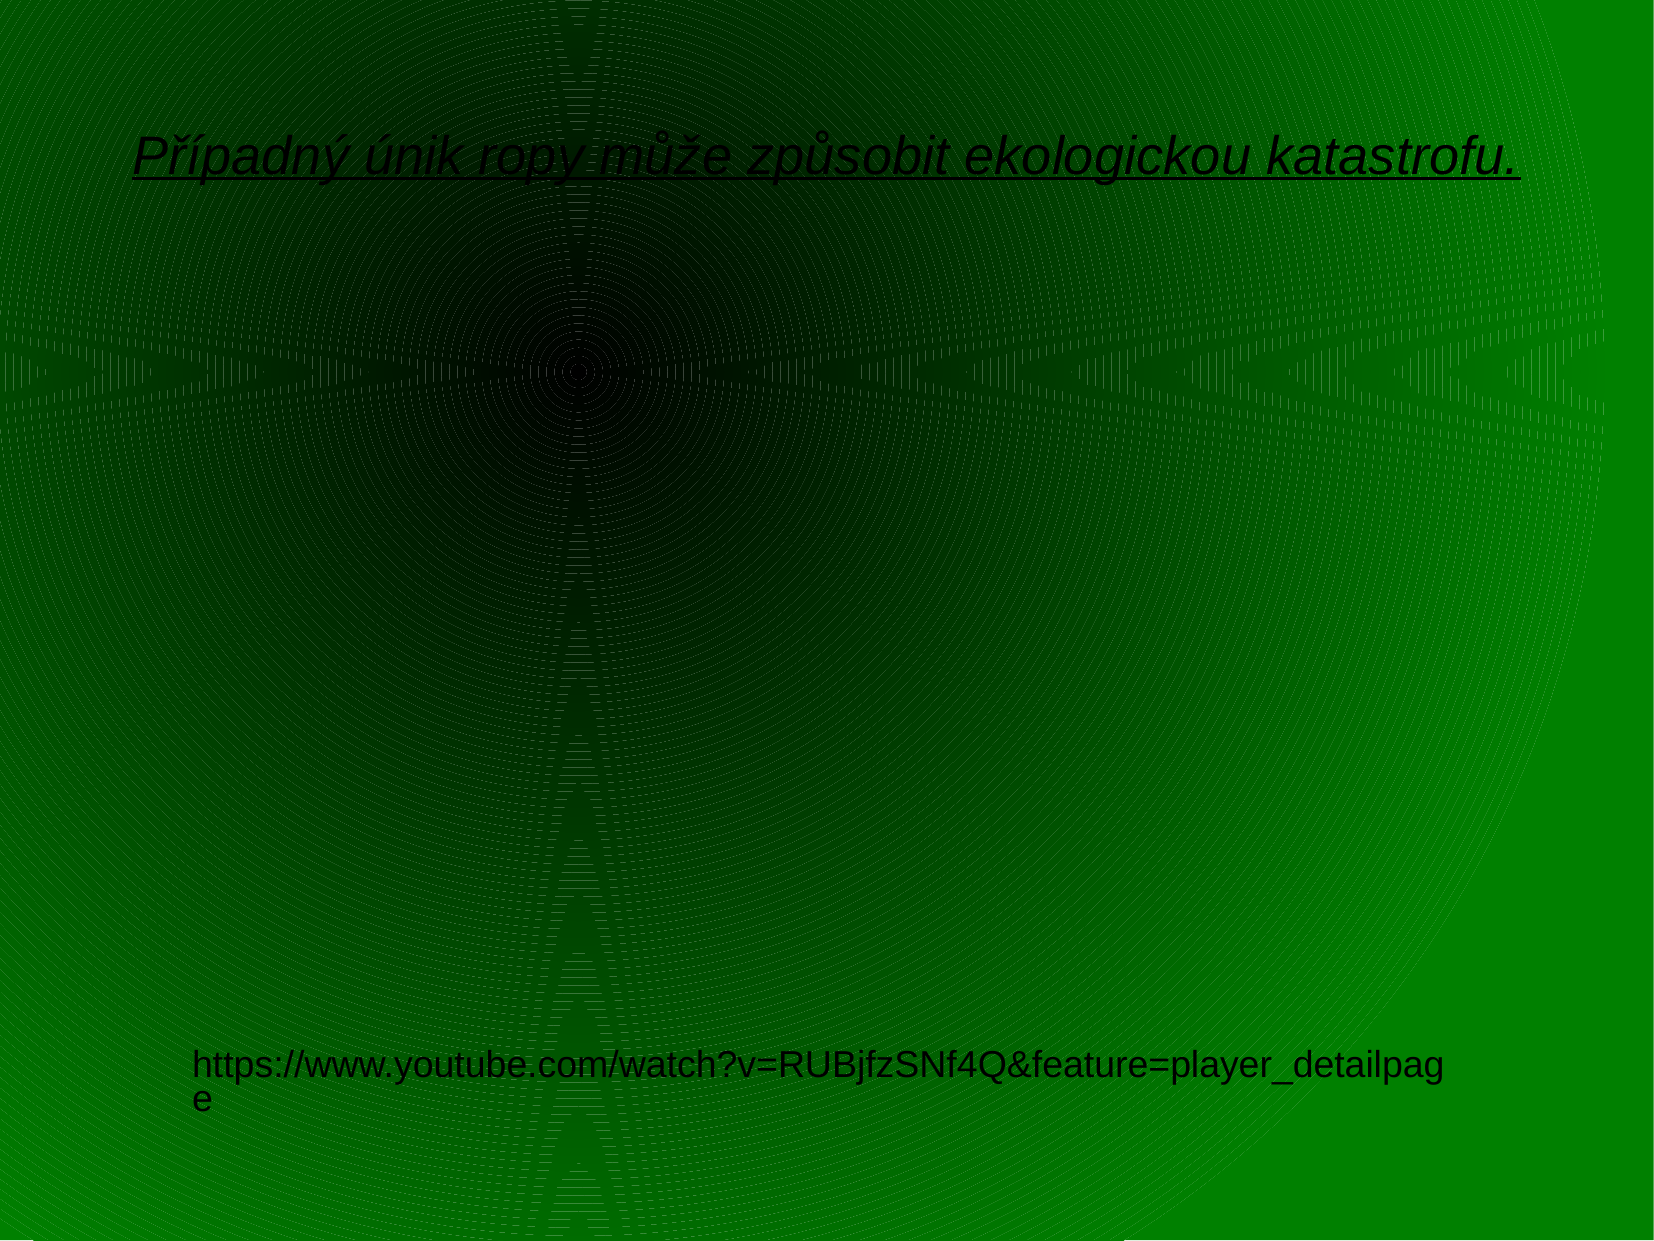

# Případný únik ropy může způsobit ekologickou katastrofu.
https://www.youtube.com/watch?v=RUBjfzSNf4Q&feature=player_detailpage